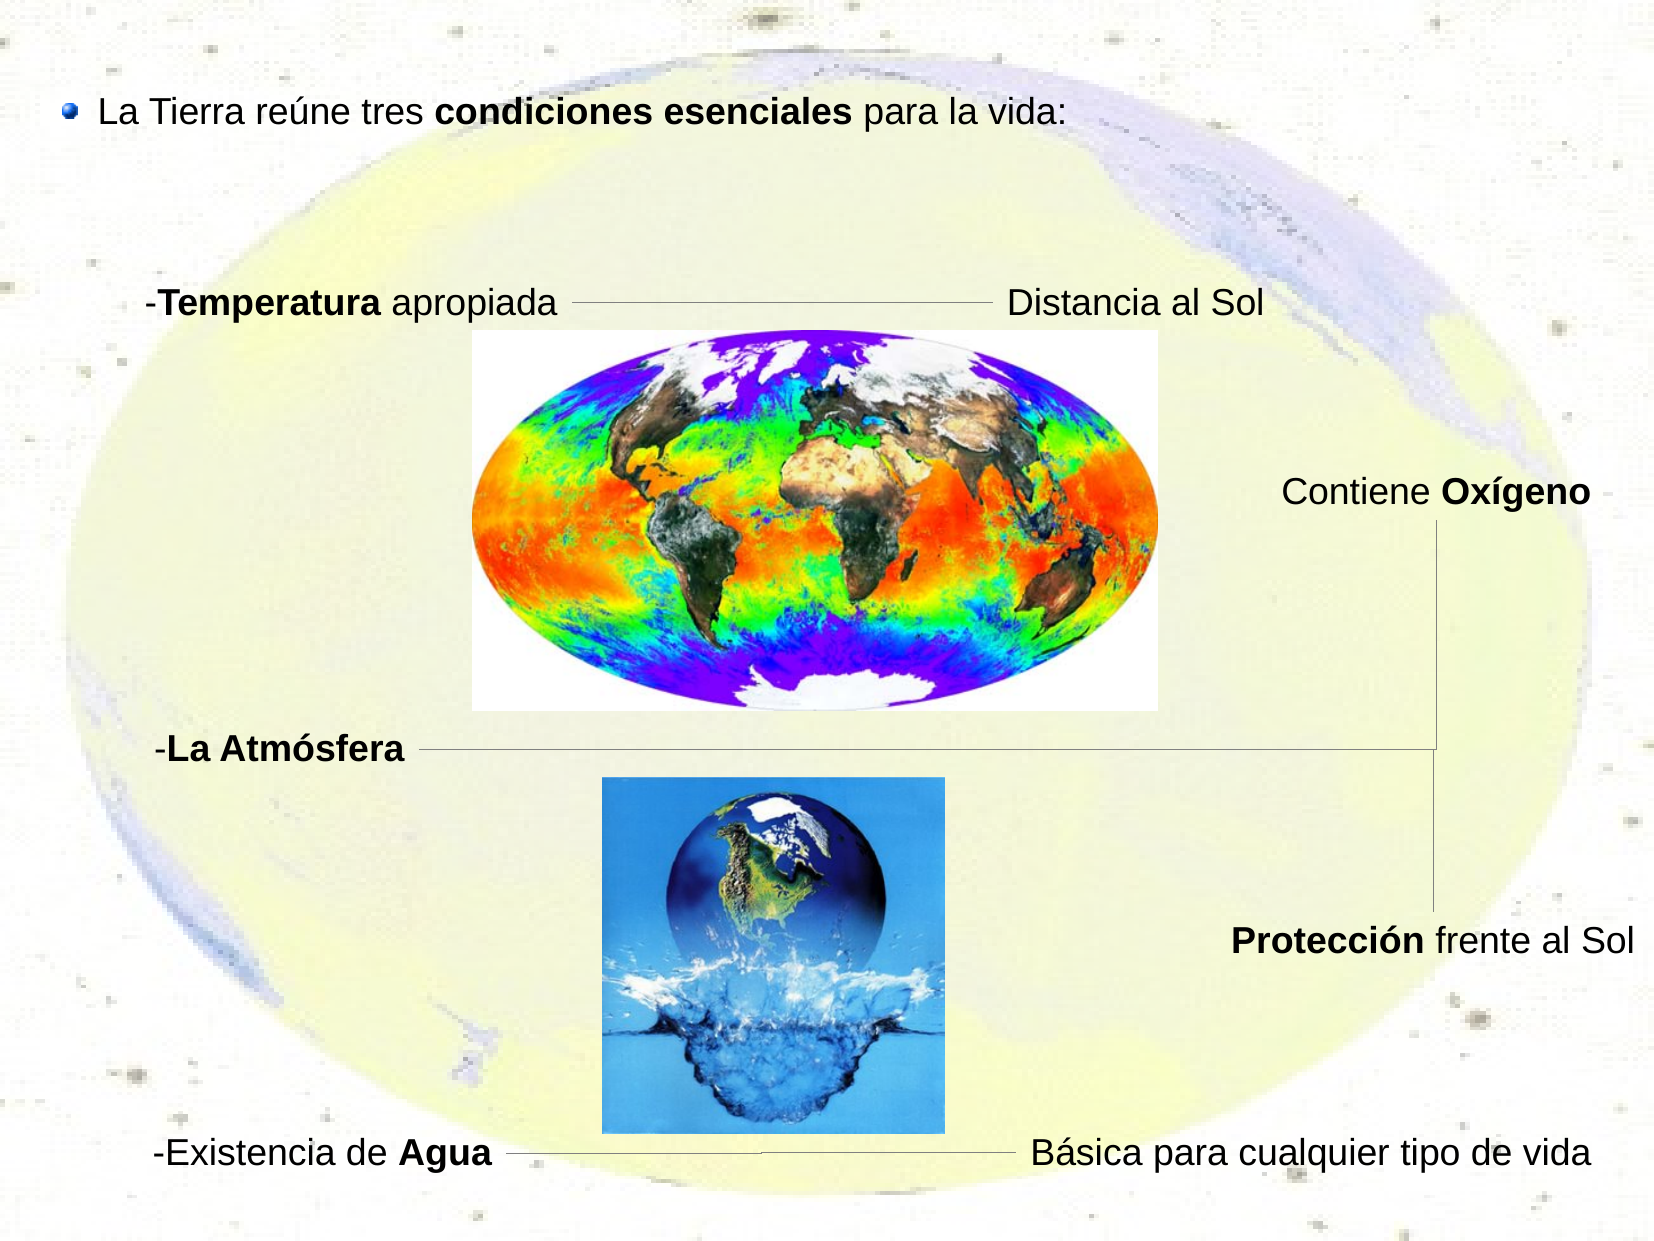

La Tierra reúne tres condiciones esenciales para la vida:
-Temperatura apropiada
Distancia al Sol
Contiene Oxígeno
-La Atmósfera
Protección frente al Sol
-Existencia de Agua
Básica para cualquier tipo de vida